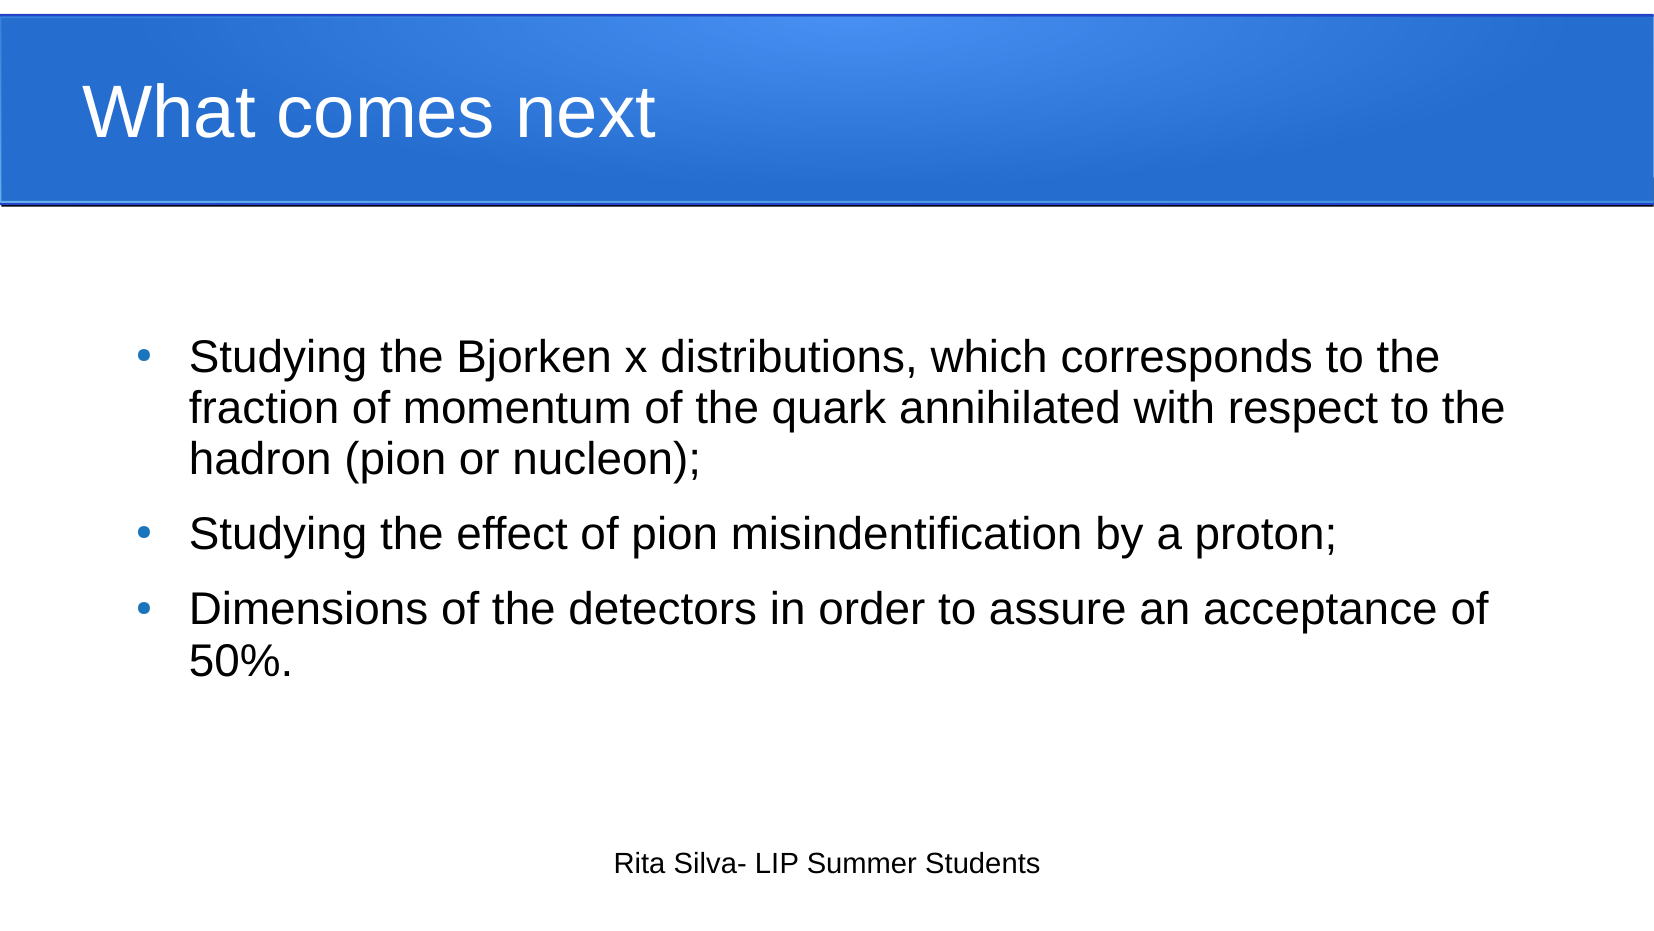

# What comes next
Studying the Bjorken x distributions, which corresponds to the fraction of momentum of the quark annihilated with respect to the hadron (pion or nucleon);
Studying the effect of pion misindentification by a proton;
Dimensions of the detectors in order to assure an acceptance of 50%.
Rita Silva- LIP Summer Students